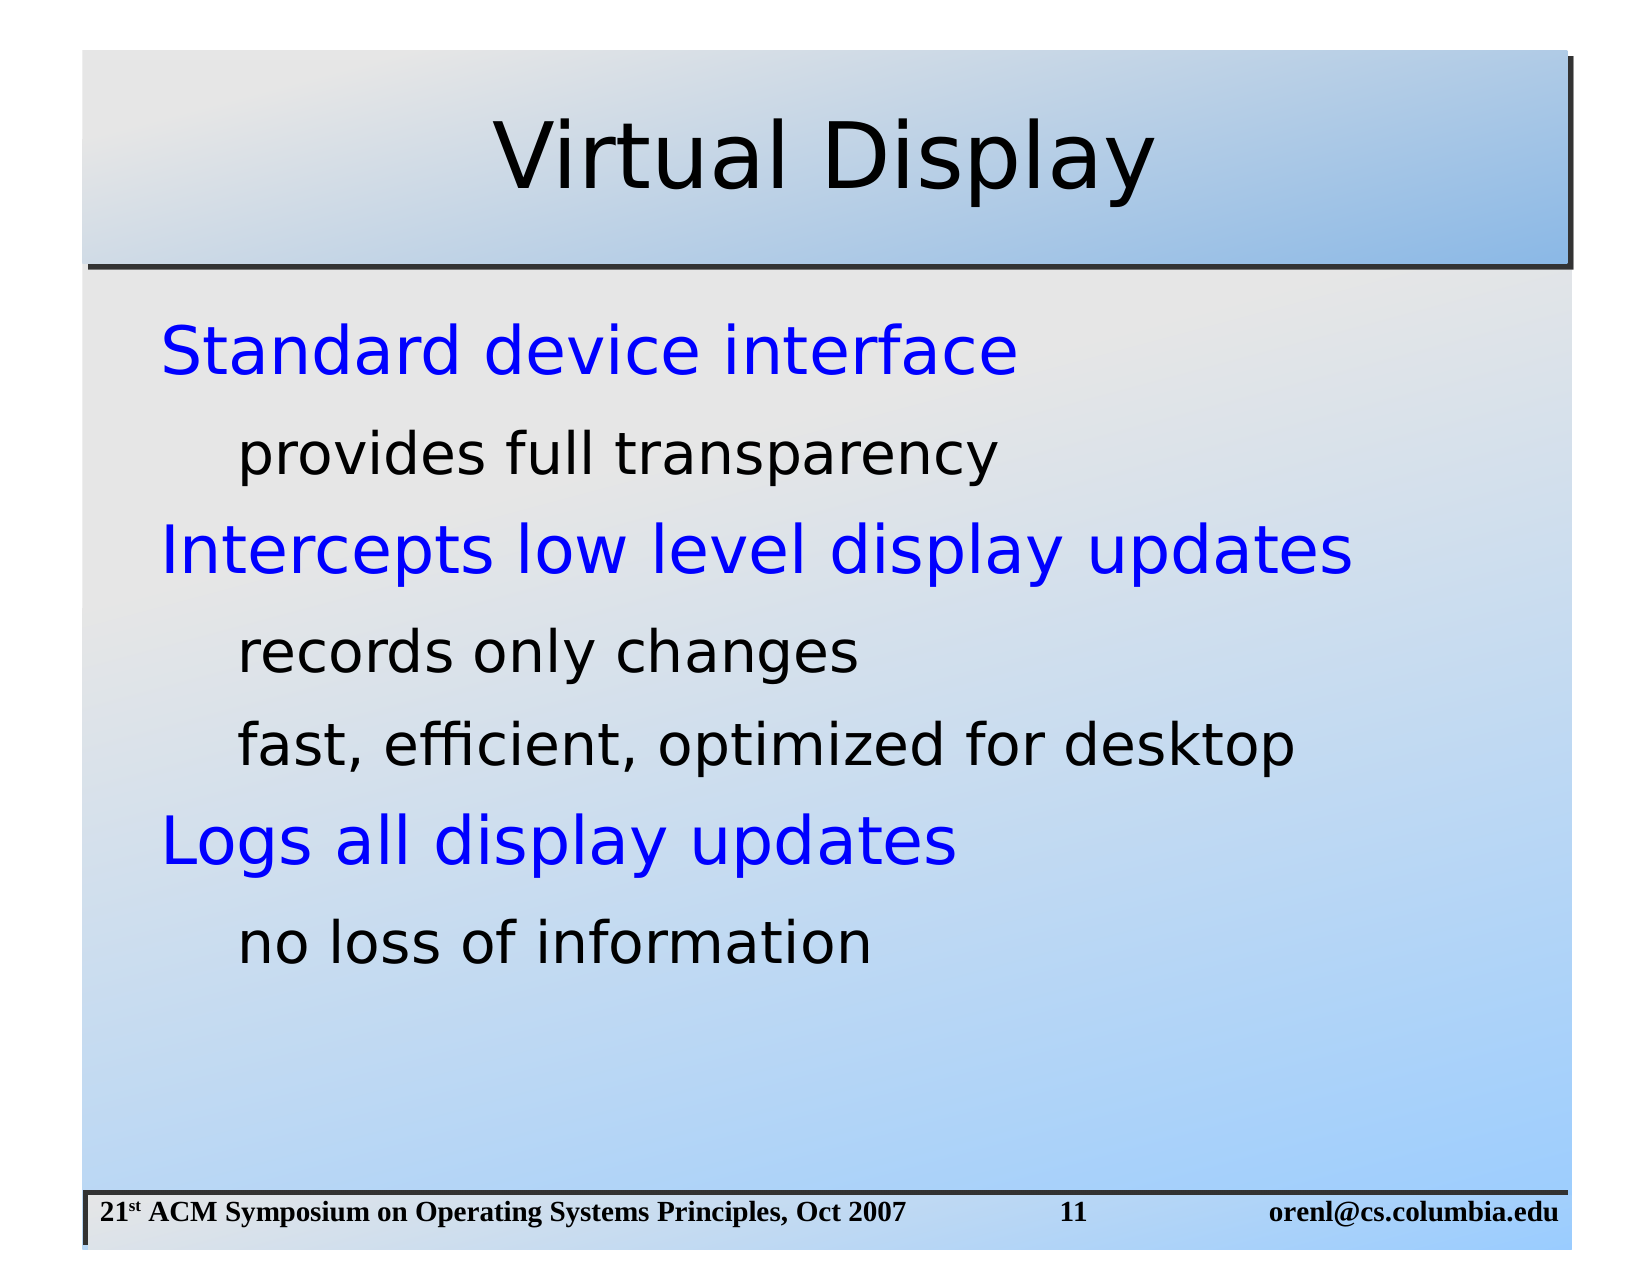

# Virtual Display
Standard device interface
provides full transparency
Intercepts low level display updates
records only changes
fast, efficient, optimized for desktop
Logs all display updates
no loss of information